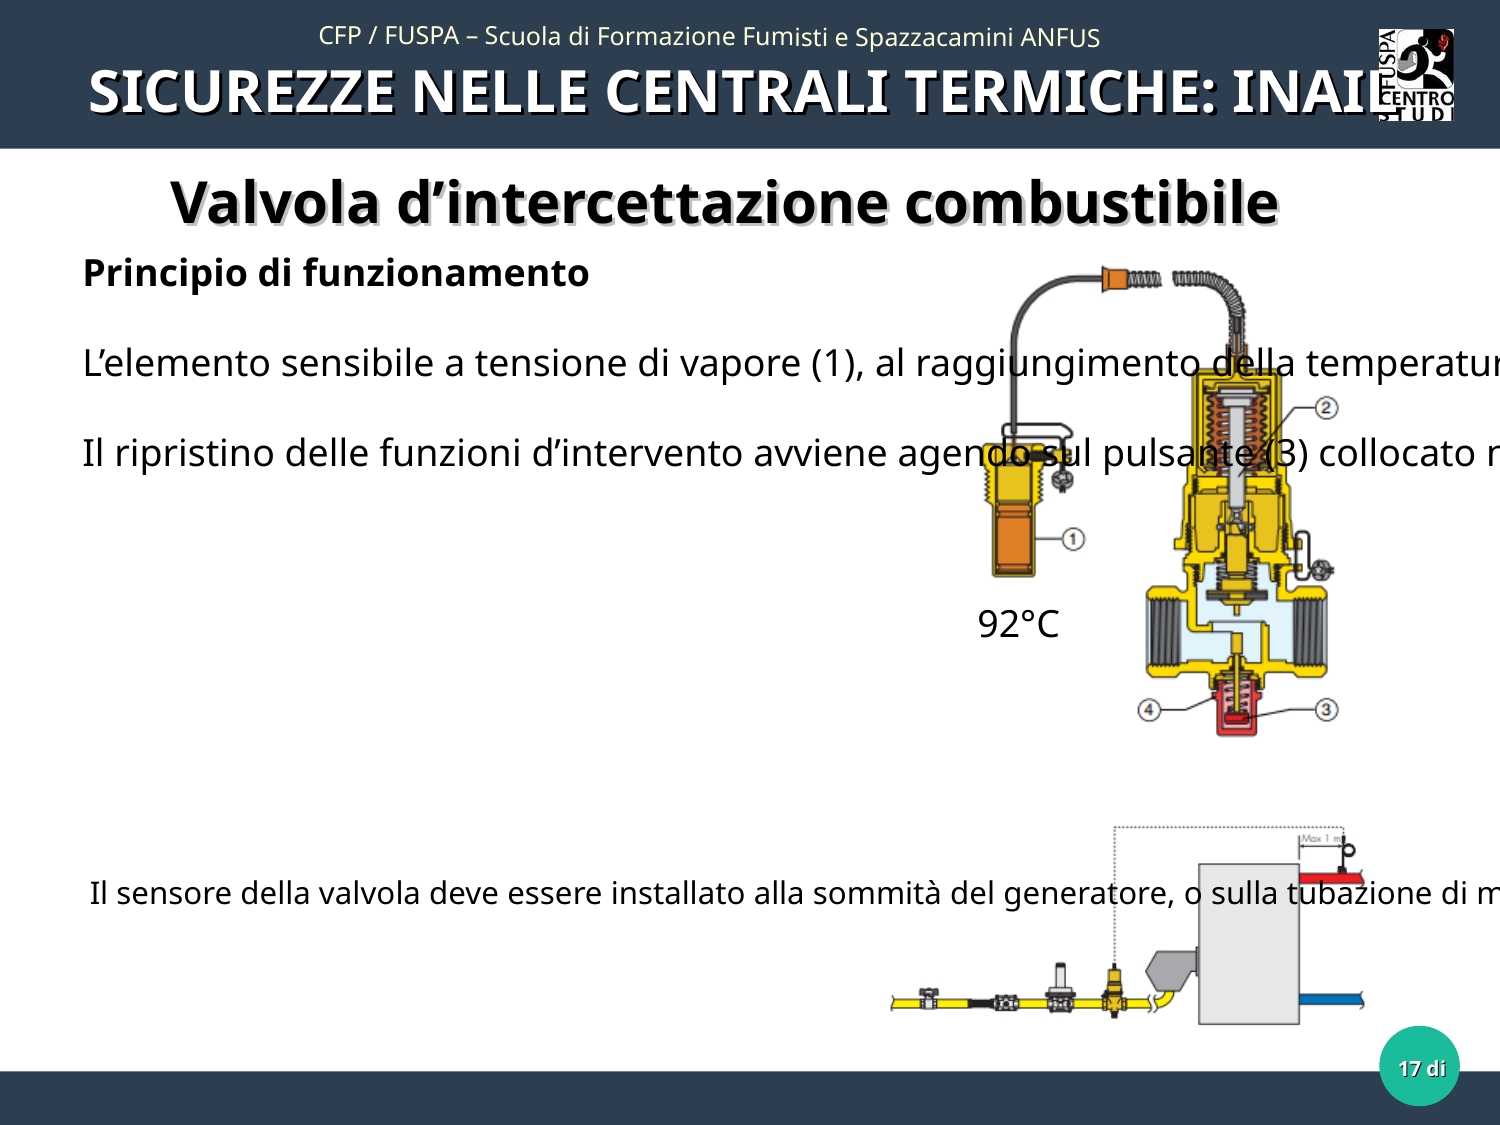

# Valvola d’intercettazione combustibile
Principio di funzionamento
L’elemento sensibile a tensione di vapore (1), al raggiungimento della temperatura di taratura, con il cambiamento di stato, provoca lo sgancio dell’otturatore (2) attraverso il tubo capillare ed il soffietto elastico.
Il ripristino delle funzioni d’intervento avviene agendo sul pulsante (3) collocato nella parte inferiore della valvola e protetto da un coperchio (4) in materiale plastico.
92°C
Il sensore della valvola deve essere installato alla sommità del generatore, o sulla tubazione di mandata entro 1 m dal generatore, a monte di qualsiasi organo di intercettazione.